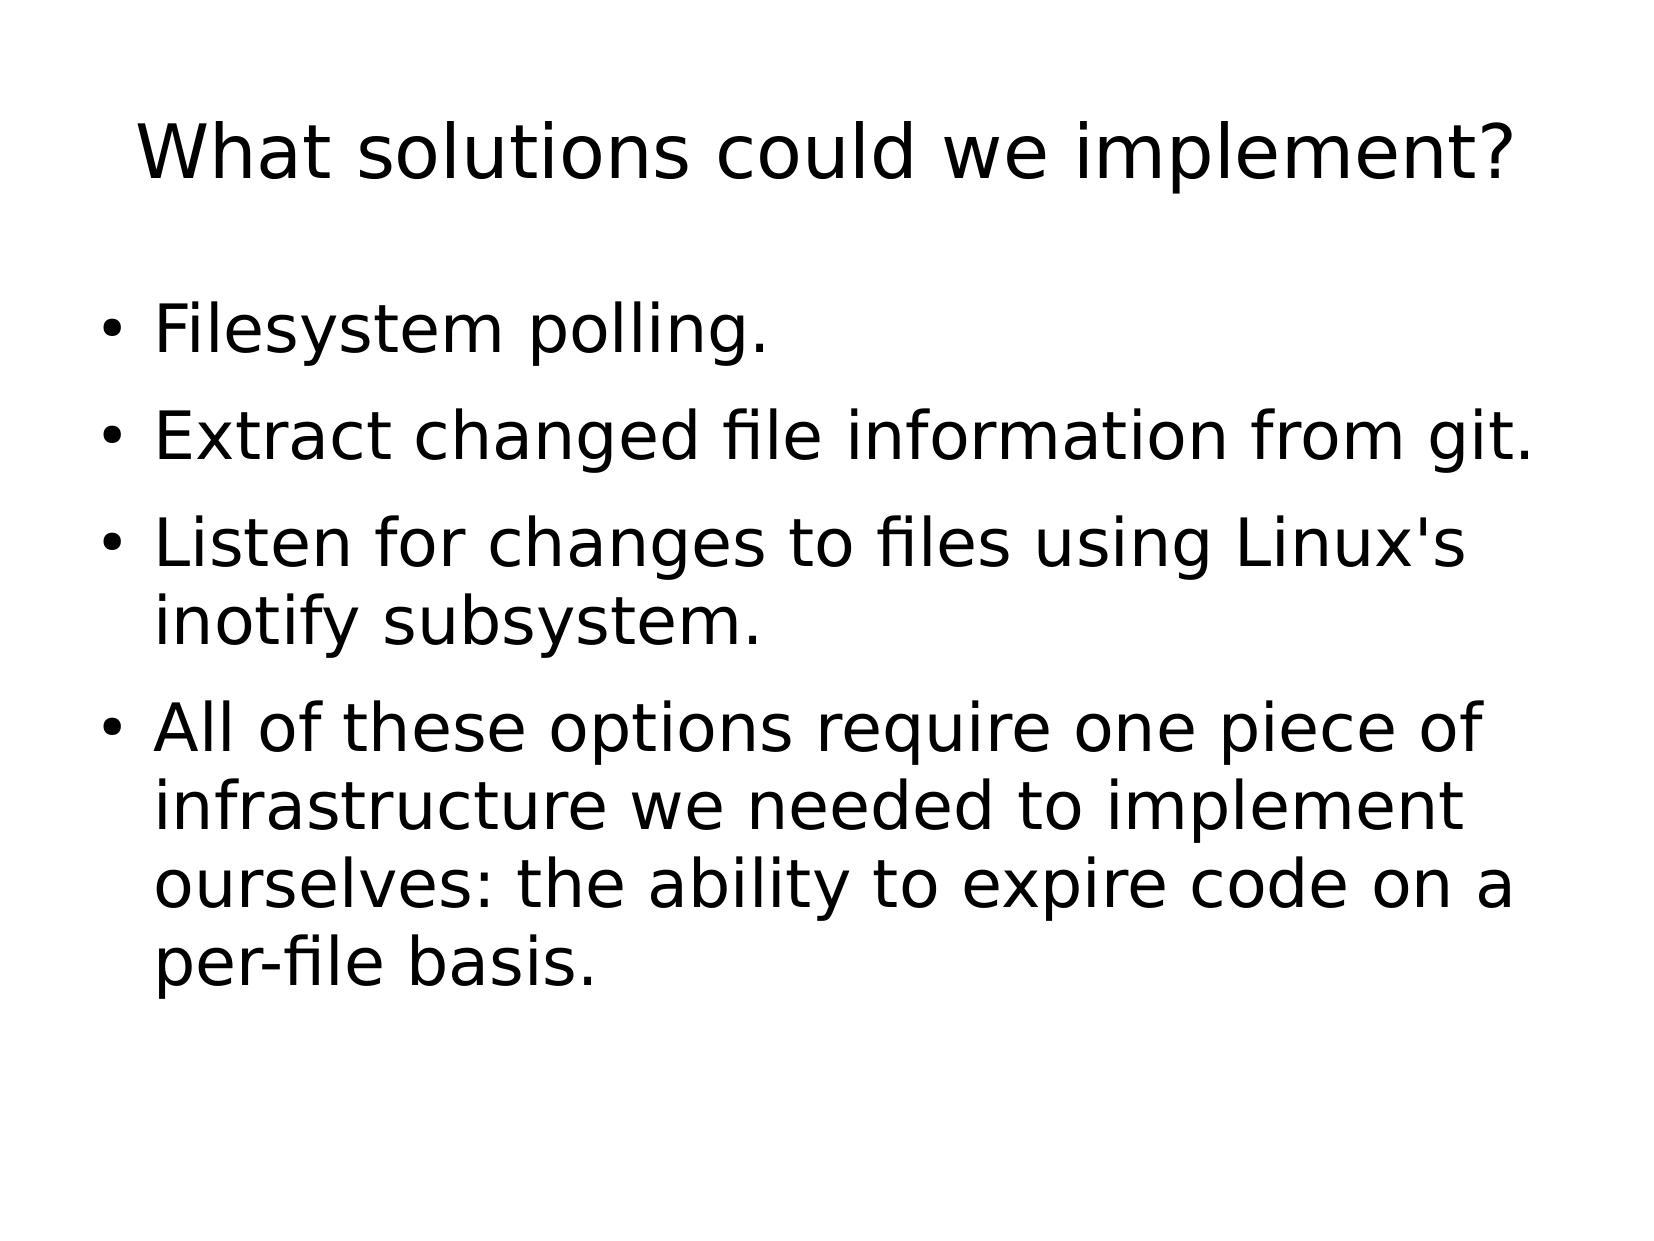

# What solutions could we implement?
Filesystem polling.
Extract changed file information from git.
Listen for changes to files using Linux's inotify subsystem.
All of these options require one piece of infrastructure we needed to implement ourselves: the ability to expire code on a per-file basis.